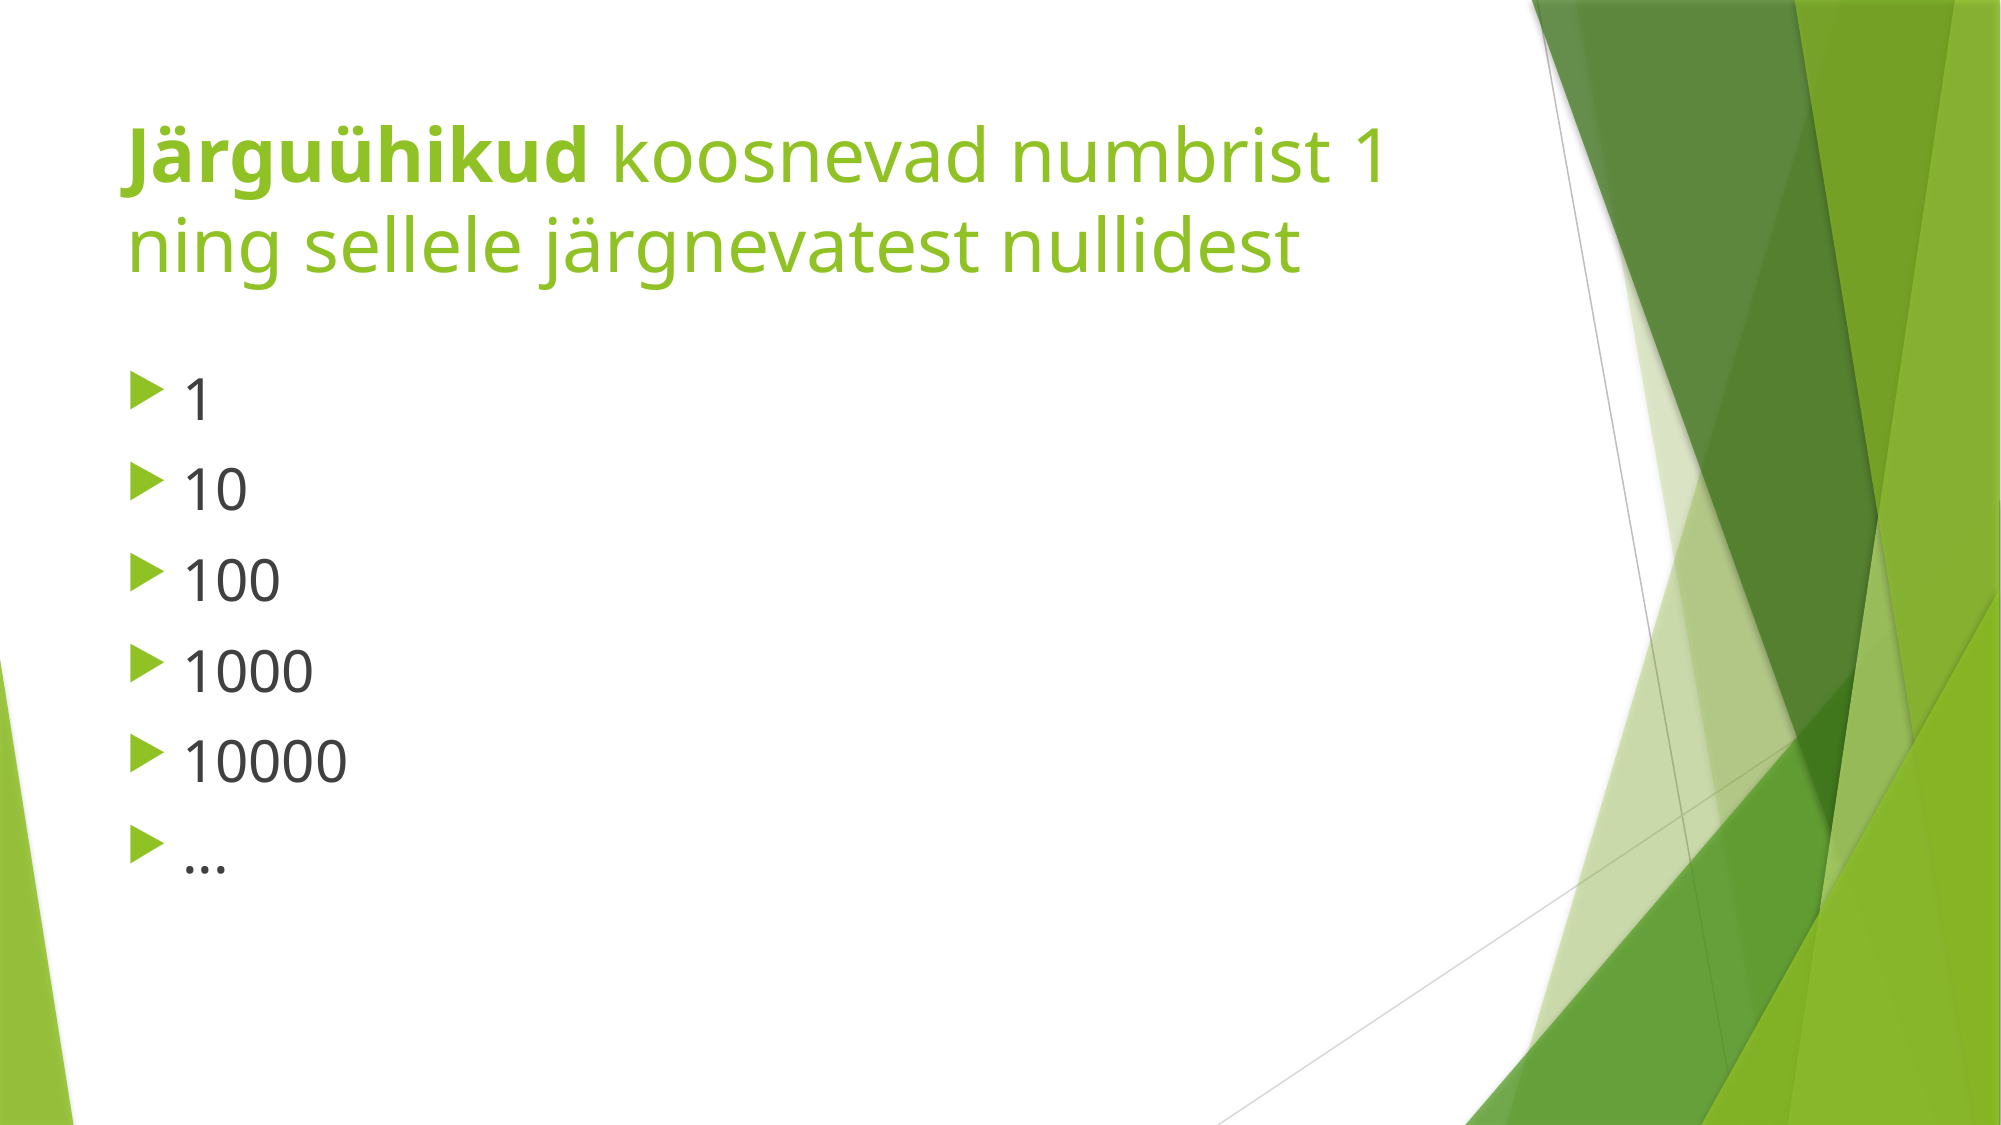

# Järguühikud koosnevad numbrist 1 ning sellele järgnevatest nullidest
1
10
100
1000
10000
...